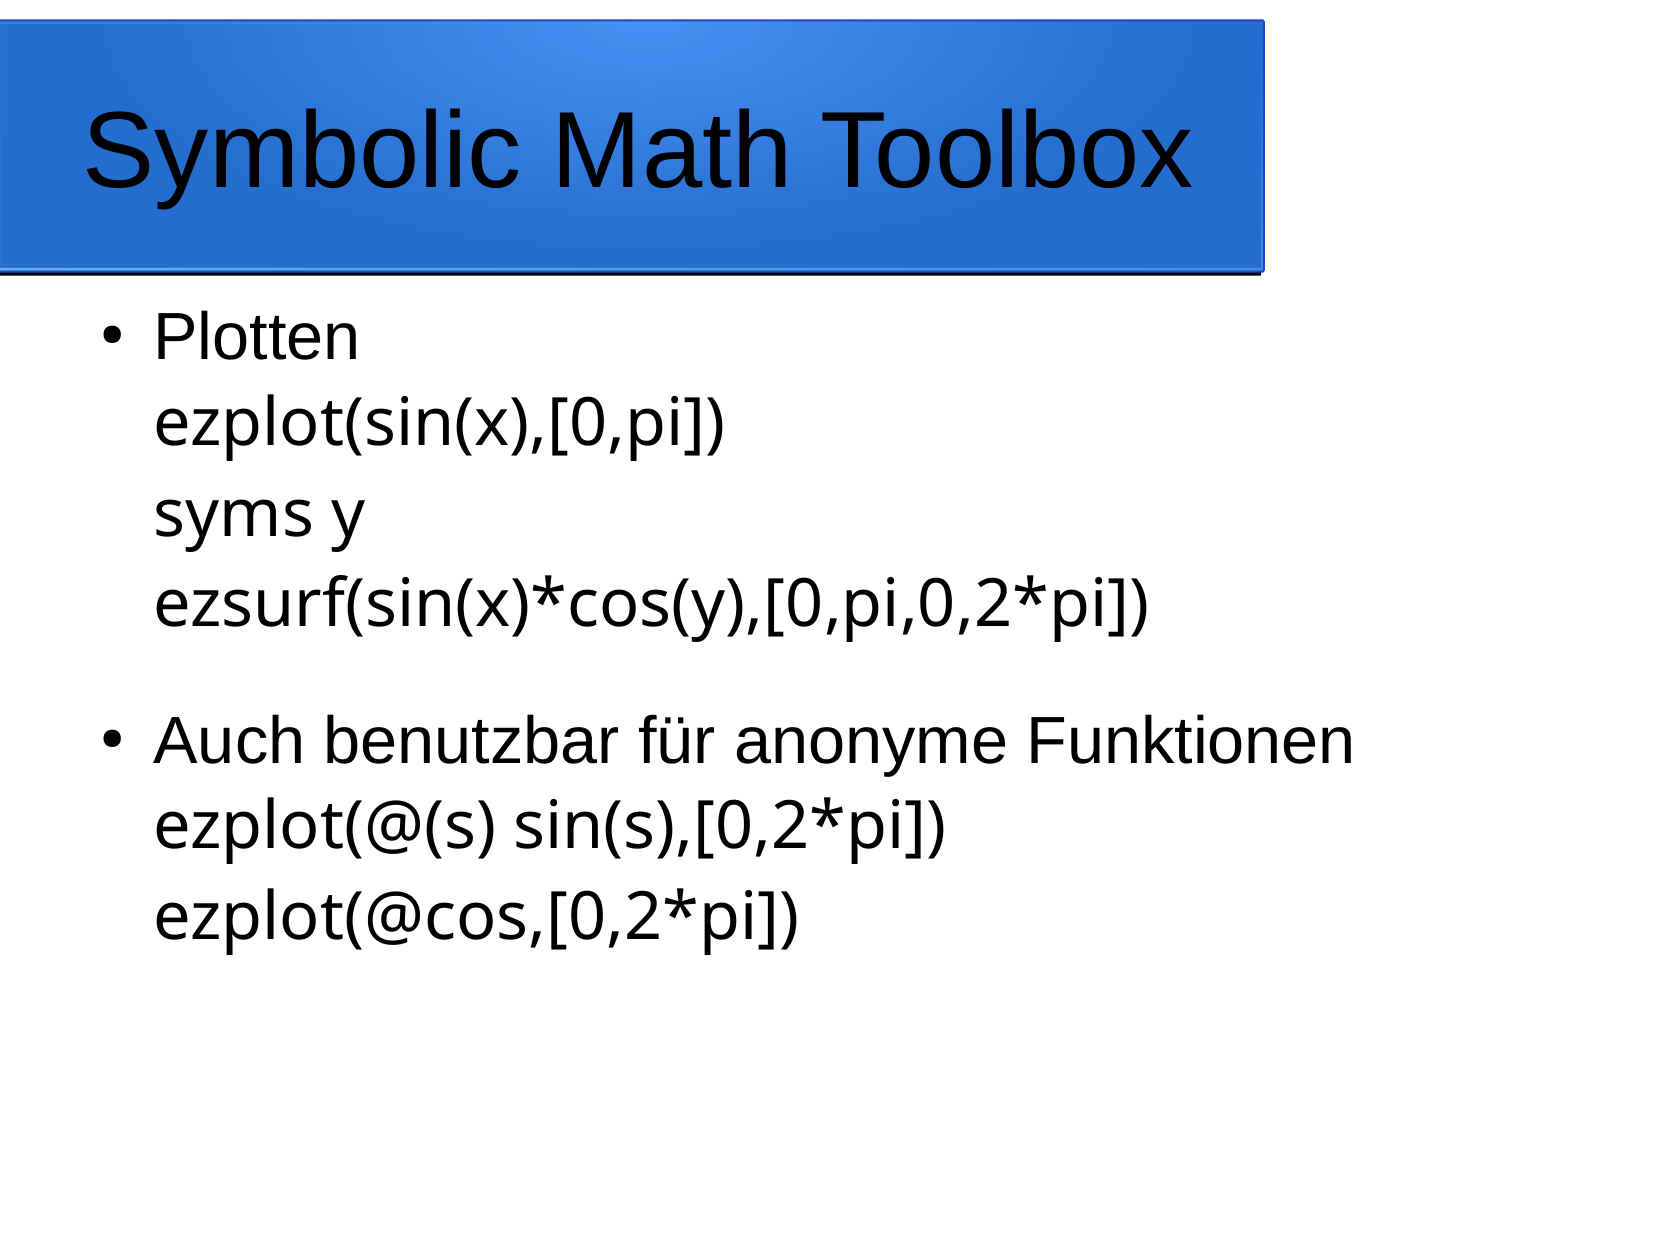

# Symbolic Math Toolbox
Plotten
ezplot(sin(x),[0,pi])
syms y
ezsurf(sin(x)*cos(y),[0,pi,0,2*pi])
Auch benutzbar für anonyme Funktionen
ezplot(@(s) sin(s),[0,2*pi])
ezplot(@cos,[0,2*pi])